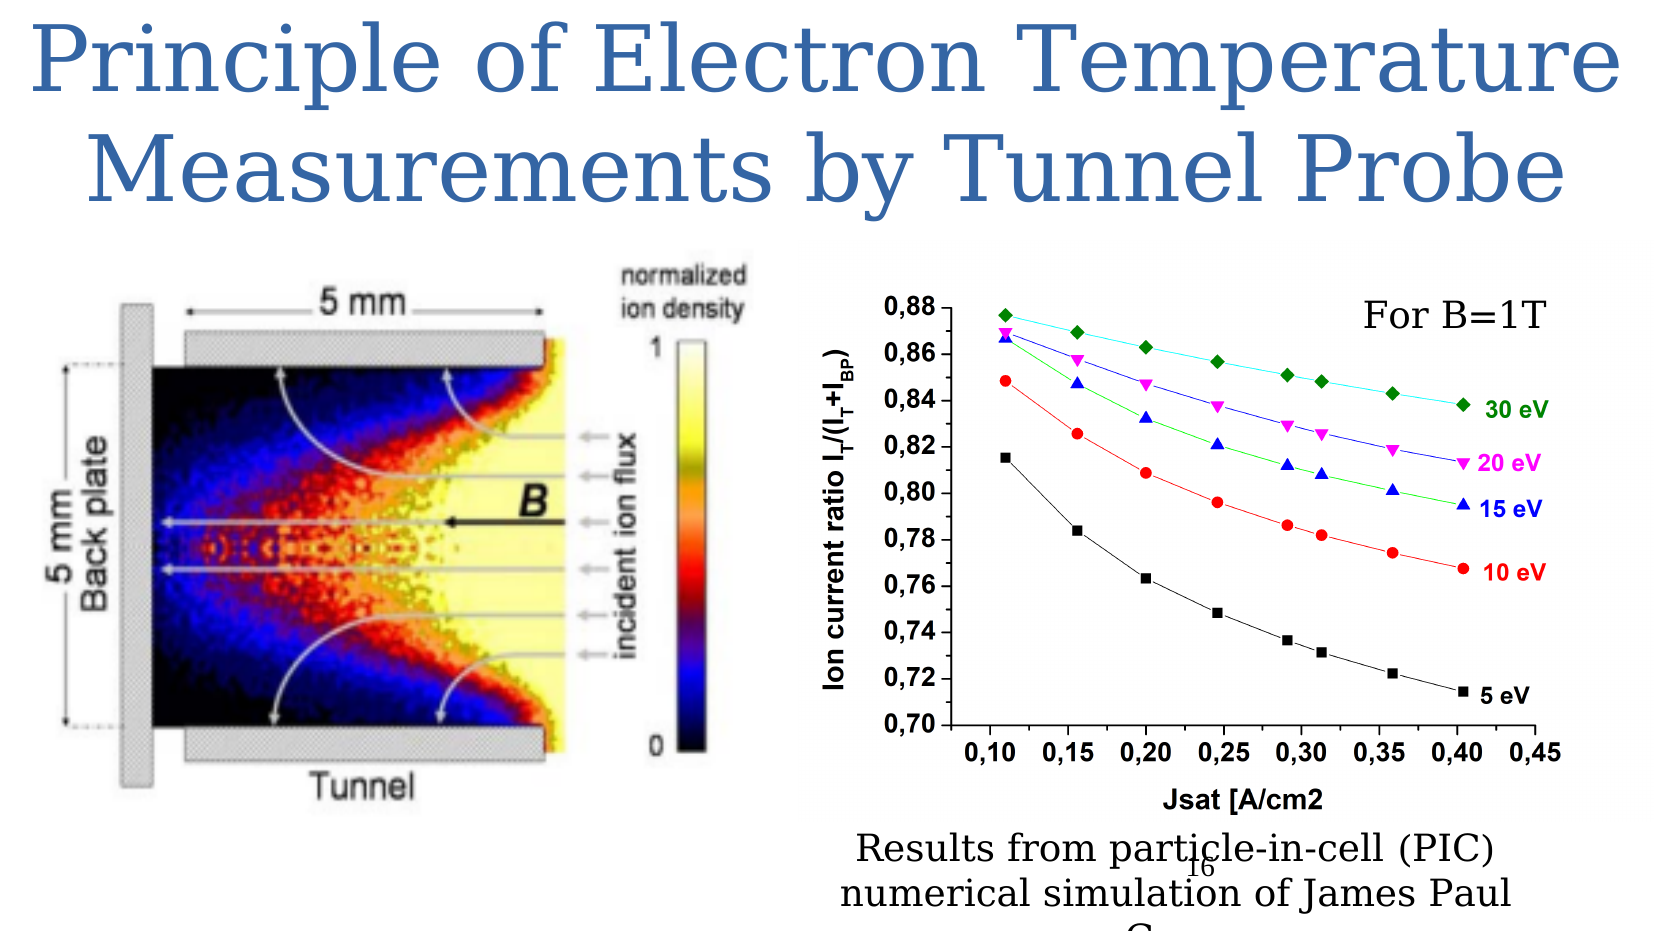

# Principle of Electron Temperature Measurements by Tunnel Probe
For B=1T
Results from particle-in-cell (PIC) numerical simulation of James Paul Gunn